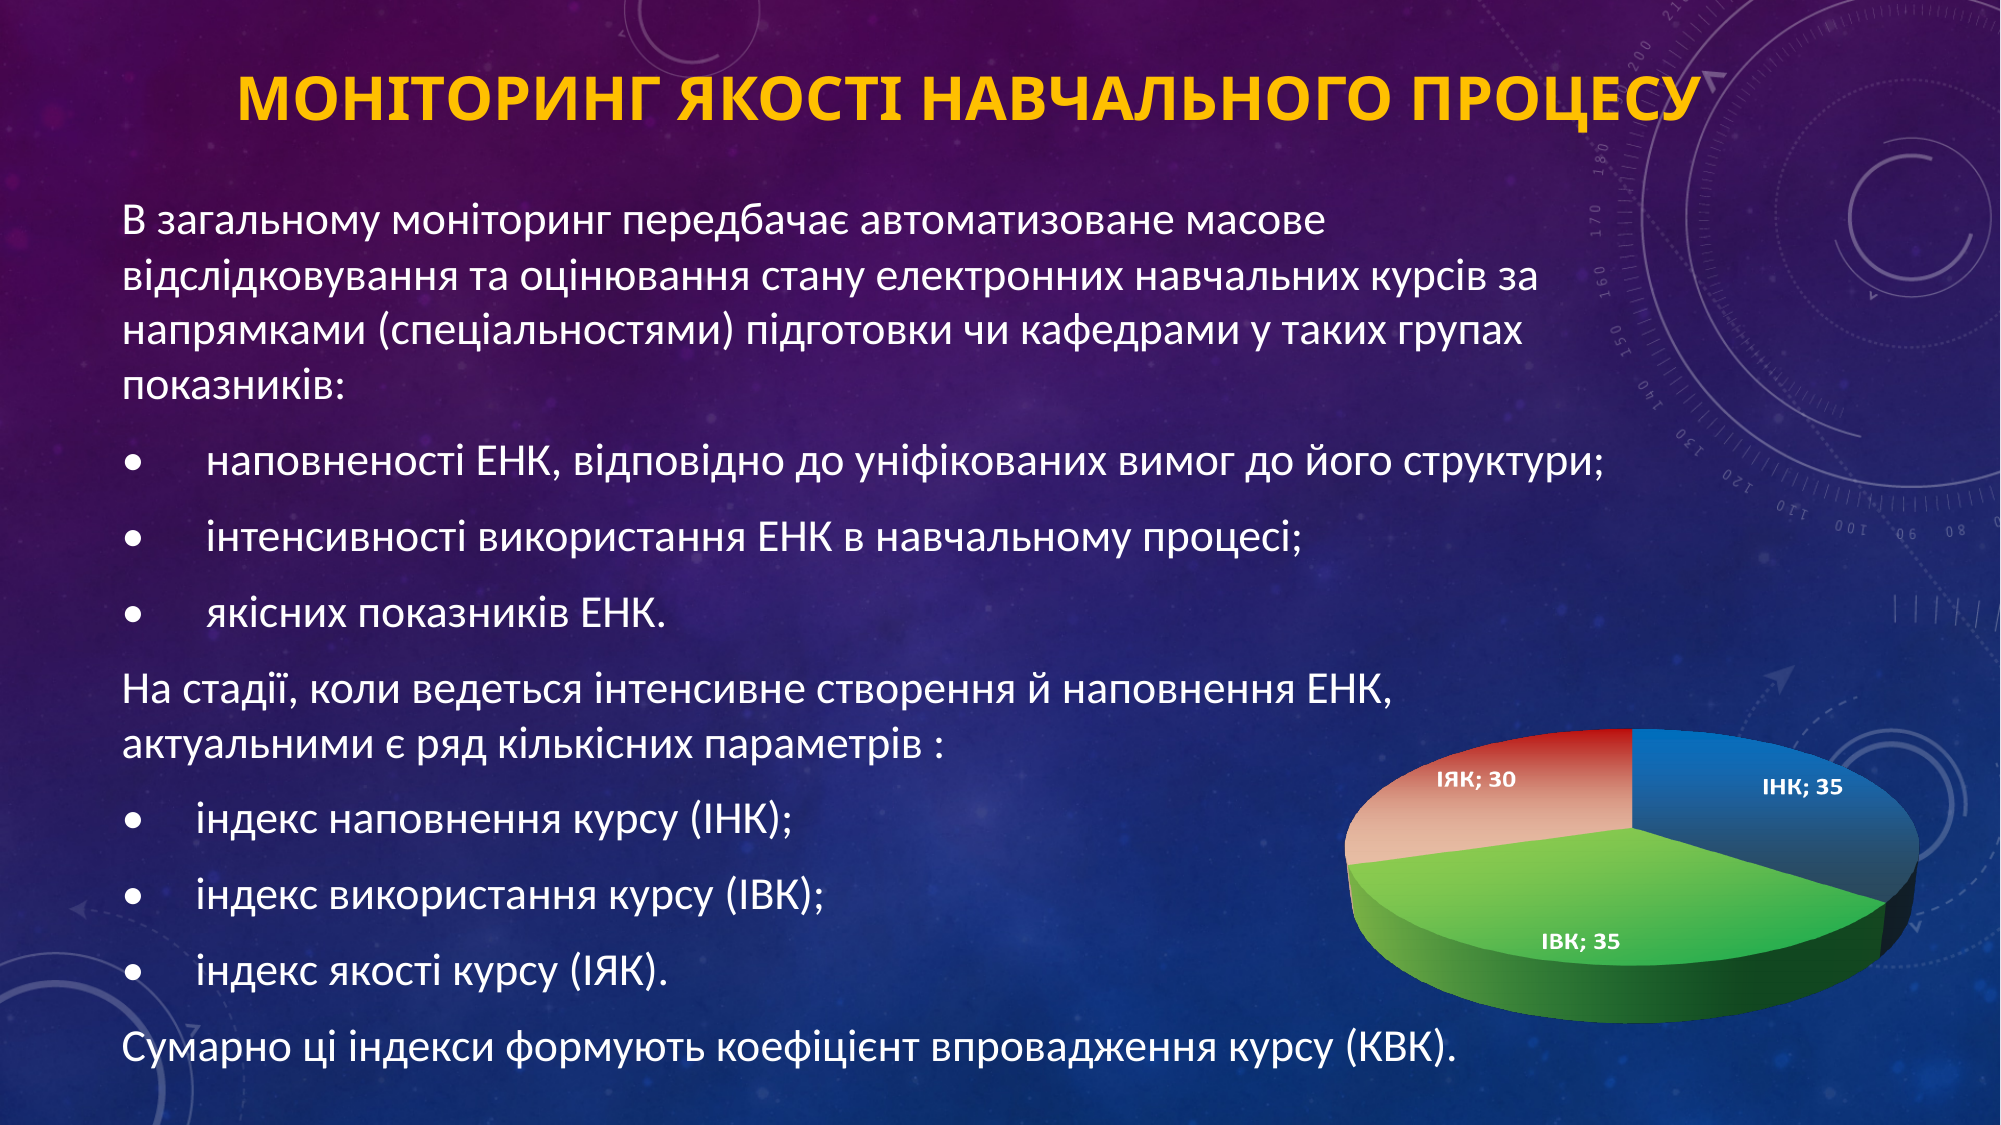

# Моніторинг якості навчального процесу
В загальному моніторинг передбачає автоматизоване масове відслідковування та оцінювання стану електронних навчальних курсів за напрямками (спеціальностями) підготовки чи кафедрами у таких групах показників:
•	 наповненості ЕНК, відповідно до уніфікованих вимог до його структури;
•	 інтенсивності використання ЕНК в навчальному процесі;
•	 якісних показників ЕНК.
На стадії, коли ведеться інтенсивне створення й наповнення ЕНК, актуальними є ряд кількісних параметрів :
•	індекс наповнення курсу (ІНК);
•	індекс використання курсу (ІВК);
•	індекс якості курсу (ІЯК).
Сумарно ці індекси формують коефіцієнт впровадження курсу (КВК).